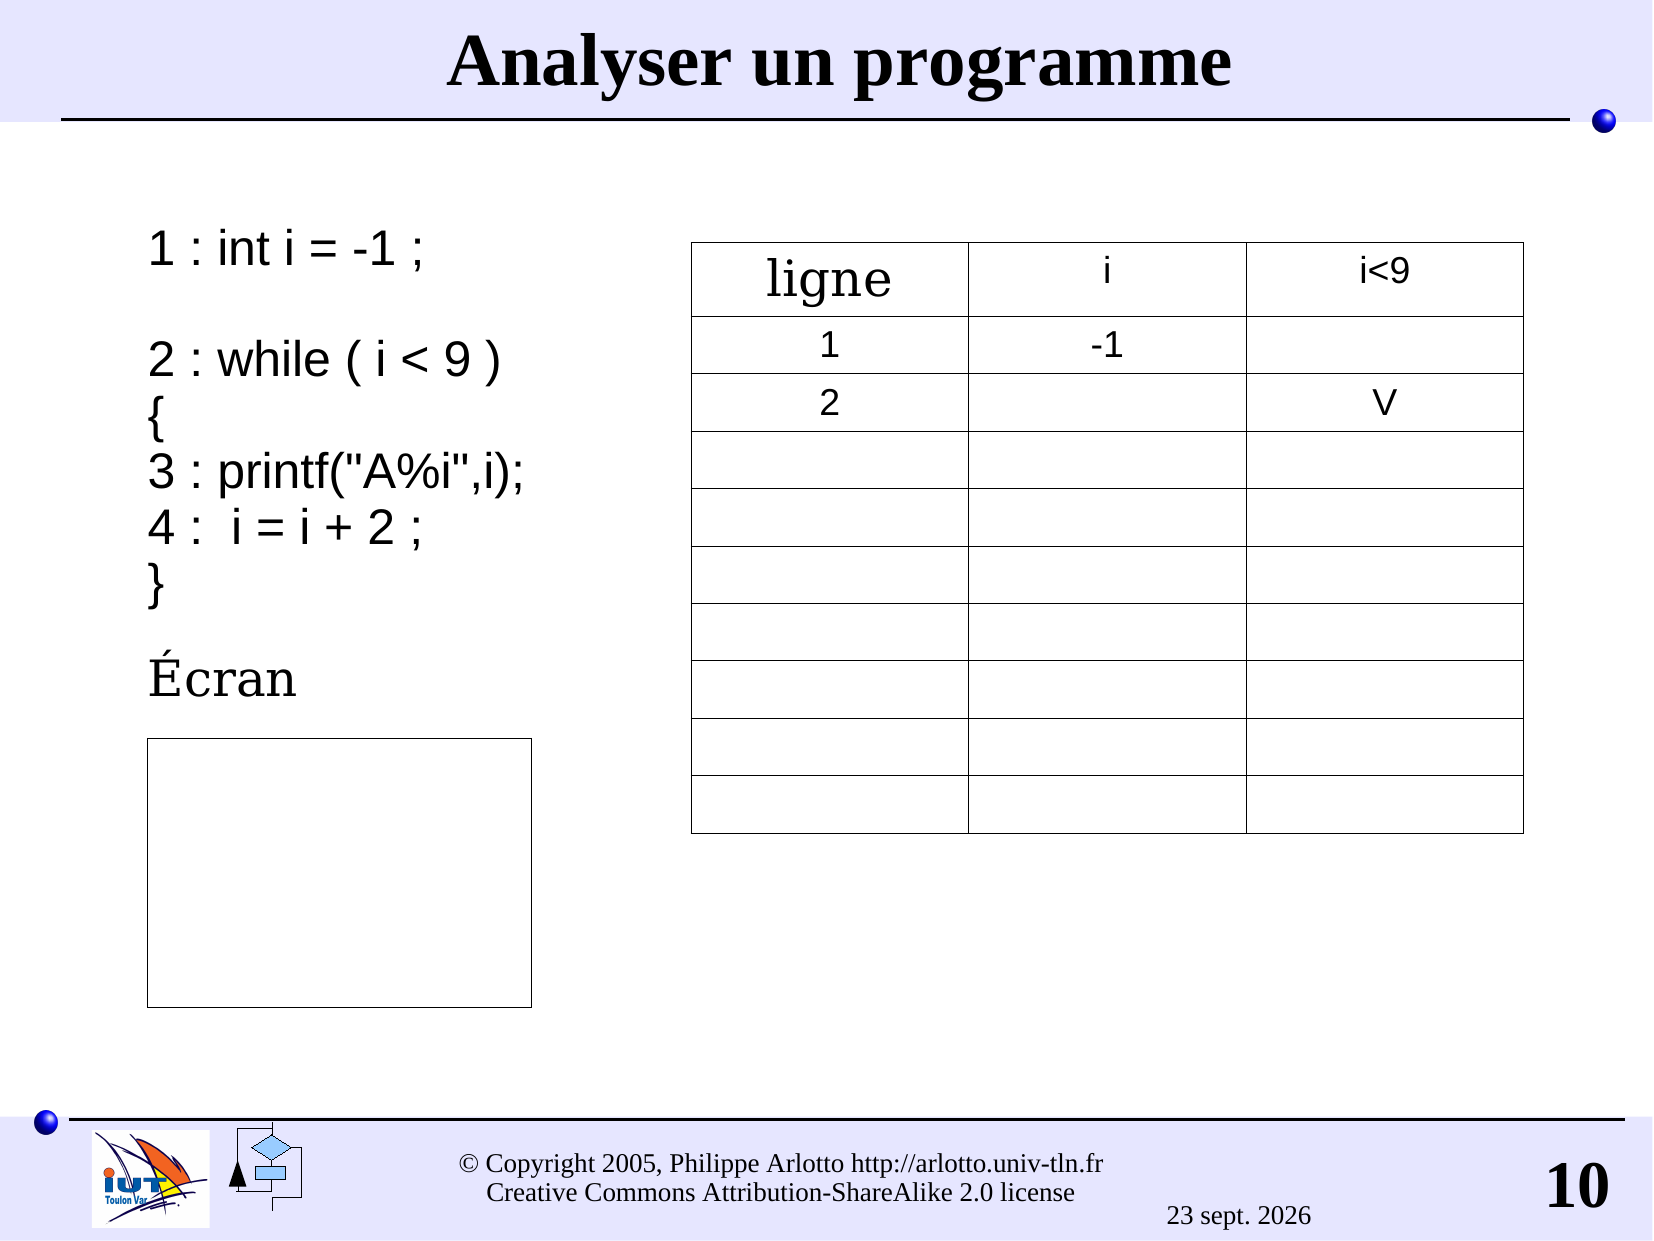

# Analyser un programme
1 : int i = -1 ;
2 : while ( i < 9 )
{
3 : printf("A%i",i);
4 : i = i + 2 ;
}
| ligne | i | i<9 |
| --- | --- | --- |
| 1 | -1 | |
| 2 | | V |
| | | |
| | | |
| | | |
| | | |
| | | |
| | | |
| | | |
Écran
| |
| --- |